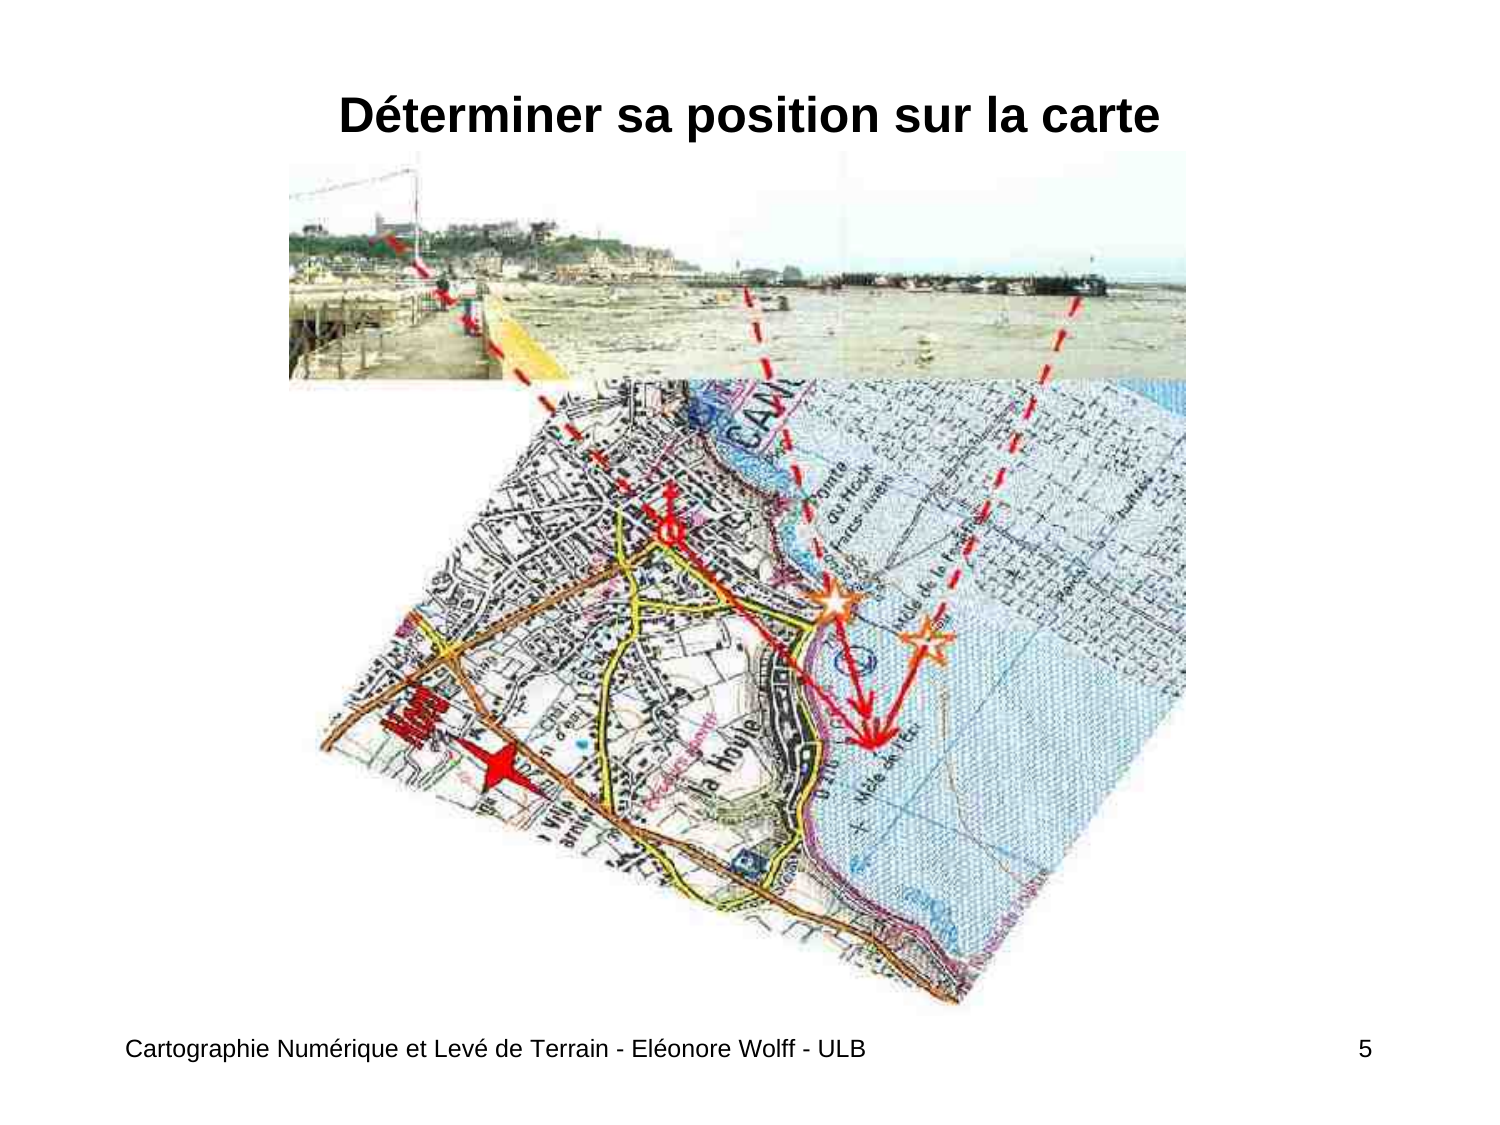

# Déterminer sa position sur la carte
Cartographie Numérique et Levé de Terrain - Eléonore Wolff - ULB